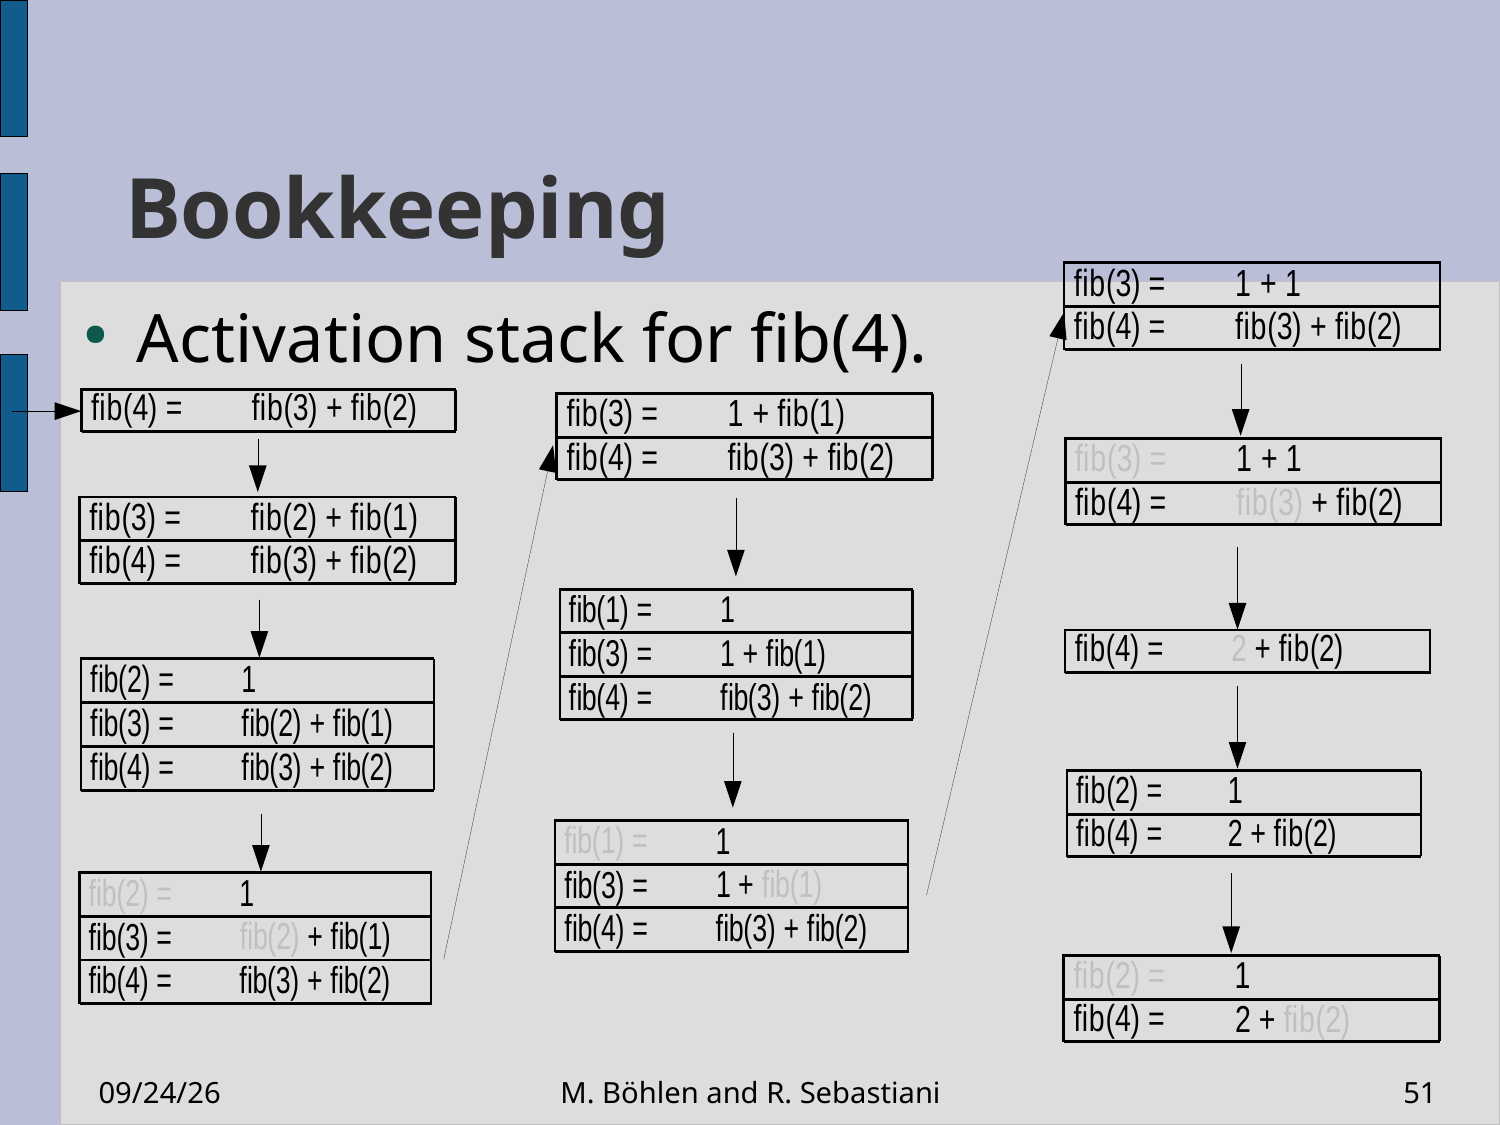

# Bookkeeping
Activation stack for fib(4).
M. Böhlen and R. Sebastiani
51